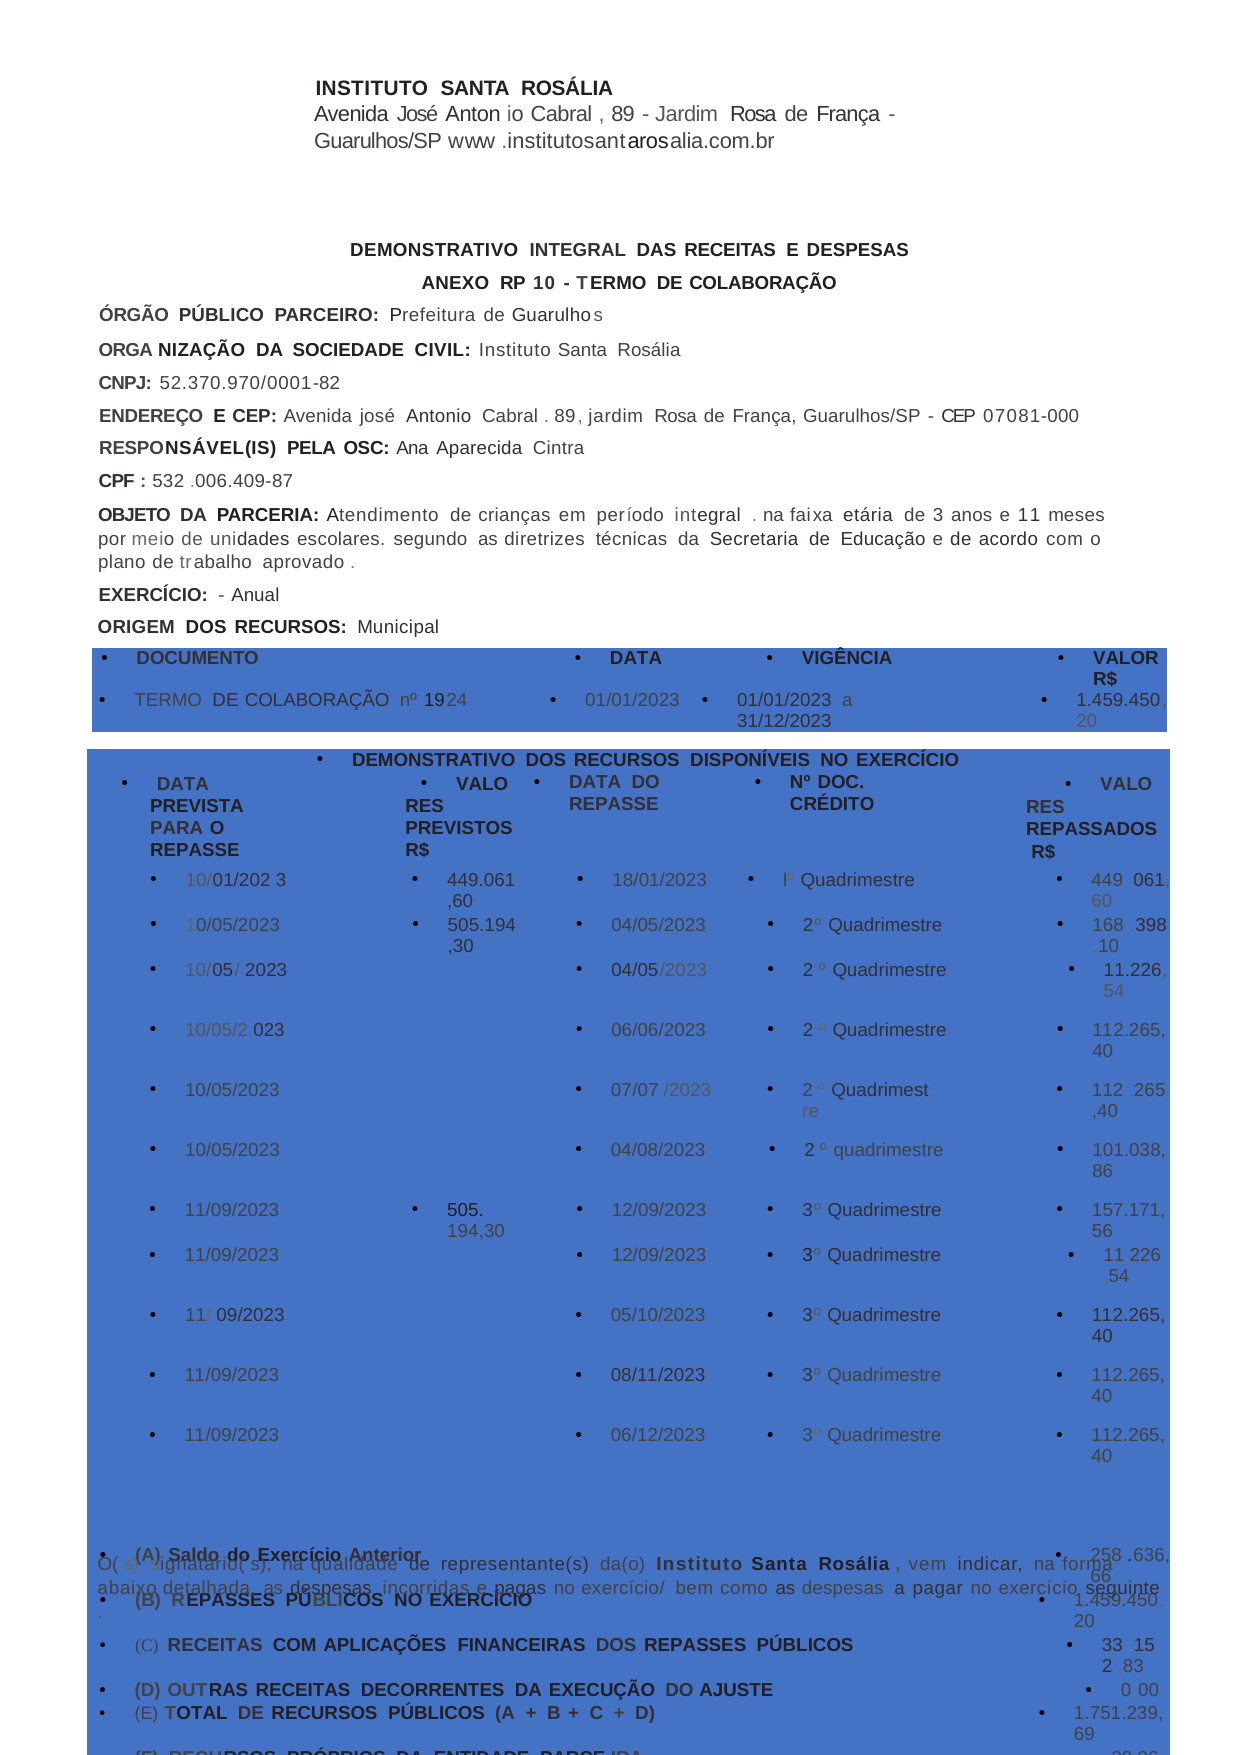

INSTITUTO SANTA ROSÁLIA
Avenida José Anton io Cabral , 89 - Jardim Rosa de França - Guarulhos/SP www .institutosantarosalia.com.br
DEMONSTRATIVO INTEGRAL DAS RECEITAS E DESPESAS ANEXO RP 10 - TERMO DE COLABORAÇÃO
ÓRGÃO PÚBLICO PARCEIRO: Prefeitura de Guarulhos
ORGA NIZAÇÃO DA SOCIEDADE CIVIL: Instituto Santa Rosália
CNPJ: 52.370.970/0001-82
ENDEREÇO E CEP: Avenida josé Antonio Cabral . 89, jardim Rosa de França, Guarulhos/SP - CEP 07081-000
RESPONSÁVEL(IS) PELA OSC: Ana Aparecida Cintra
CPF : 532 .006.409-87
OBJETO DA PARCERIA: Atendimento de crianças em período integral . na faixa etária de 3 anos e 11 meses por meio de unidades escolares. segundo as diretrizes técnicas da Secretaria de Educação e de acordo com o plano de trabalho aprovado .
EXERCÍCIO: - Anual
ORIGEM DOS RECURSOS: Municipal
| DOCUMENTO | DATA | VIGÊNCIA | VALOR R$ |
| --- | --- | --- | --- |
| TERMO DE COLABORAÇÃO nº 1924 | 01/01/2023 | 01/01/2023 a 31/12/2023 | 1.459.450,20 |
| DEMONSTRATIVO DOS RECURSOS DISPONÍVEIS NO EXERCÍCIO | | | | |
| --- | --- | --- | --- | --- |
| DATA PREVISTA PARA O REPASSE | VALORES PREVISTOS R$ | DATA DO REPASSE | Nº DOC. CRÉDITO | VALORES REPASSADOS R$ |
| 10/01/202 3 | 449.061,60 | 18/01/2023 | lº Quadrimestre | 449 .061,60 |
| 10/05/2023 | 505.194,30 | 04/05/2023 | 2º Quadrimestre | 168 .398 ,10 |
| 10/05/ 2023 | | 04/05/2023 | 2 º Quadrimestre | 11.226,54 |
| 10/05/2 023 | | 06/06/2023 | 2 º Quadrimestre | 112.265,40 |
| 10/05/2023 | | 07/07 /2023 | 2 º Quadrimest re | 112 .265,40 |
| 10/05/2023 | | 04/08/2023 | 2 º quadrimestre | 101.038,86 |
| 11/09/2023 | 505. 194,30 | 12/09/2023 | 3º Quadrimestre | 157.171,56 |
| 11/09/2023 | | 12/09/2023 | 3º Quadrimestre | 11.226 ,54 |
| 11/ 09/2023 | | 05/10/2023 | 3º Quadrimestre | 112.265,40 |
| 11/09/2023 | | 08/11/2023 | 3º Quadrimestre | 112.265,40 |
| 11/09/2023 | | 06/12/2023 | 3º Quadrimestre | 112.265,40 |
| | | | | |
| (A) Saldo do Exercício Anterior | | | | 258 .636,66 |
| (B) REPASSES PÚBLICOS NO EXERCÍCIO | | | | 1.459.450,20 |
| (C) RECEITAS COM APLICAÇÕES FINANCEIRAS DOS REPASSES PÚBLICOS | | | | 33 .15 2 ,83 |
| (D) OUTRAS RECEITAS DECORRENTES DA EXECUÇÃO DO AJUSTE | | | | 0,00 |
| (E) TOTAL DE RECURSOS PÚBLICOS (A + B + C + D) | | | | 1.751.239,69 |
| (F) RECURSOS PRÓPRIOS DA ENTIDADE PARCE IRA | | | | 20,96 |
| (G) TOTAL DOS RECURSOS DISPONÍVEIS NO EXERCÍCIO (E + F) | | | | 1.751.260,65 |
O( s) signatário( s), na qualidade de representante(s) da(o) Instituto Santa Rosália , vem indicar, na forma abaixo detalhada, as despesas incorridas e pagas no exercício/ bem como as despesas a pagar no exercício seguinte .
Pág . 114